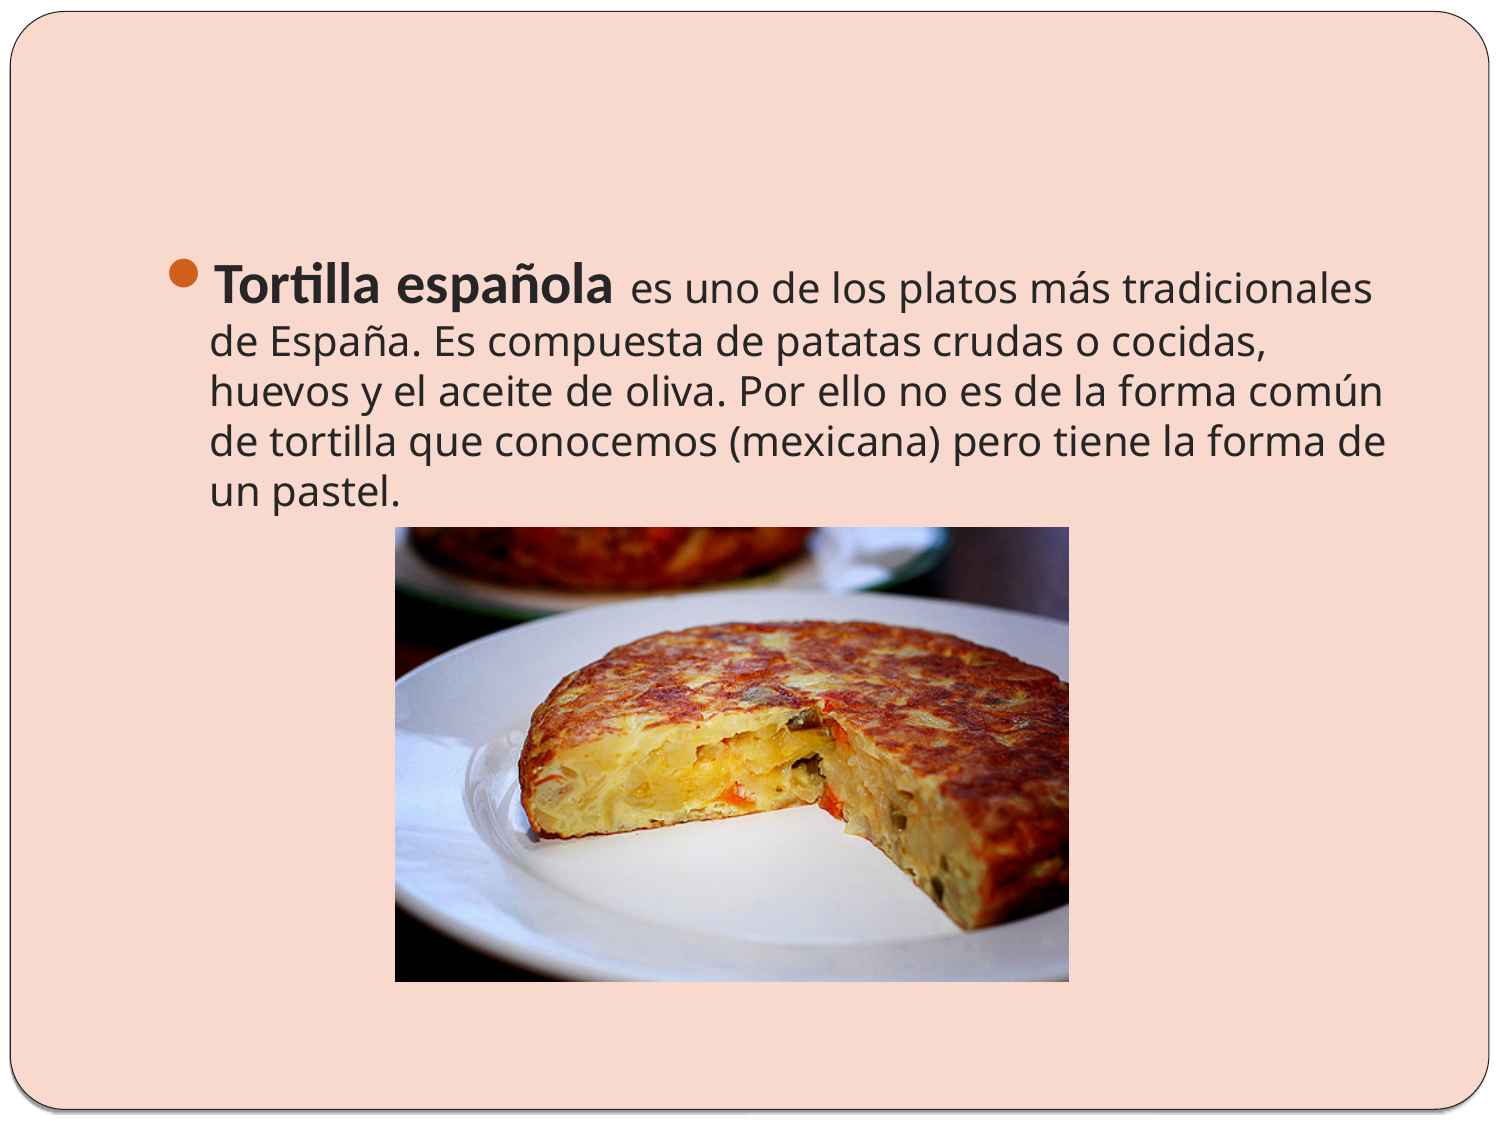

#
Tortilla española es uno de los platos más tradicionales de España. Es compuesta de patatas crudas o cocidas, huevos y el aceite de oliva. Por ello no es de la forma común de tortilla que conocemos (mexicana) pero tiene la forma de un pastel.